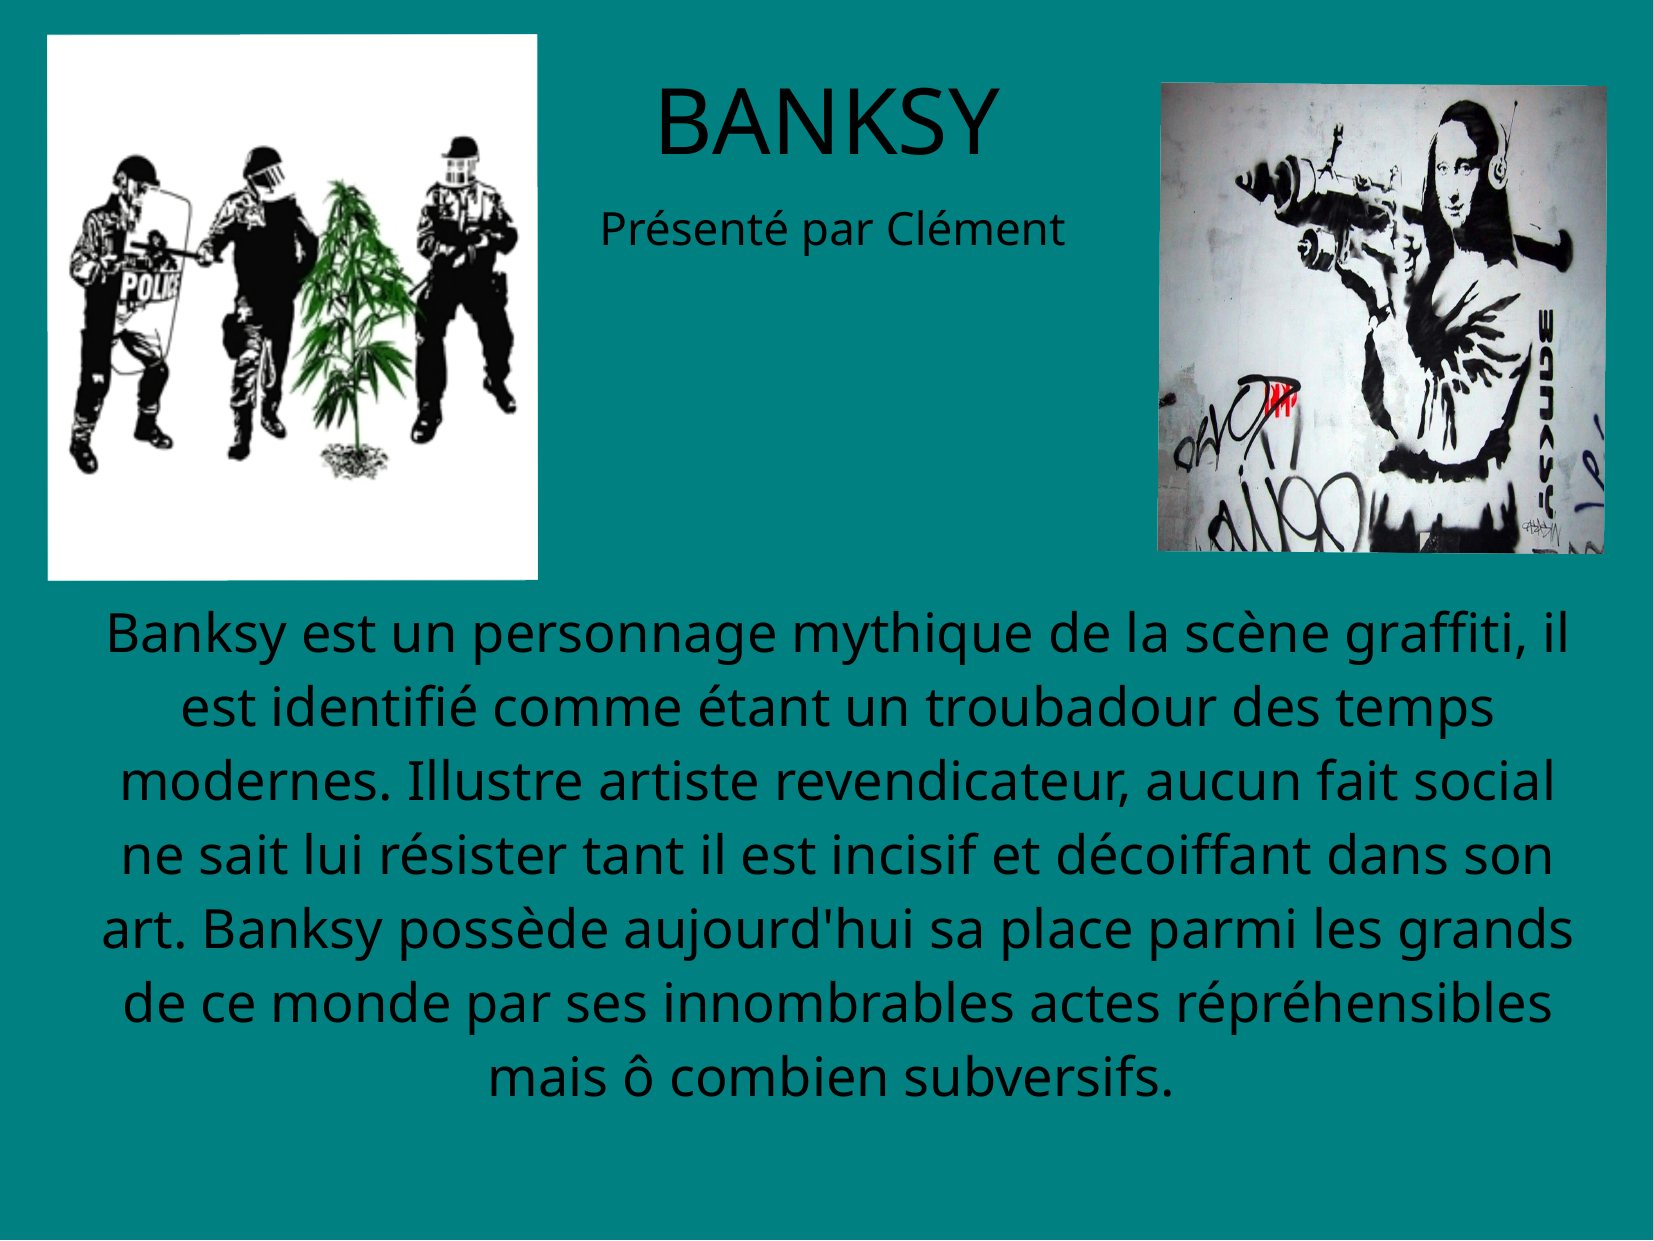

# BANKSY
Présenté par Clément
Banksy est un personnage mythique de la scène graffiti, il est identifié comme étant un troubadour des temps modernes. Illustre artiste revendicateur, aucun fait social ne sait lui résister tant il est incisif et décoiffant dans son art. Banksy possède aujourd'hui sa place parmi les grands de ce monde par ses innombrables actes répréhensibles mais ô combien subversifs.